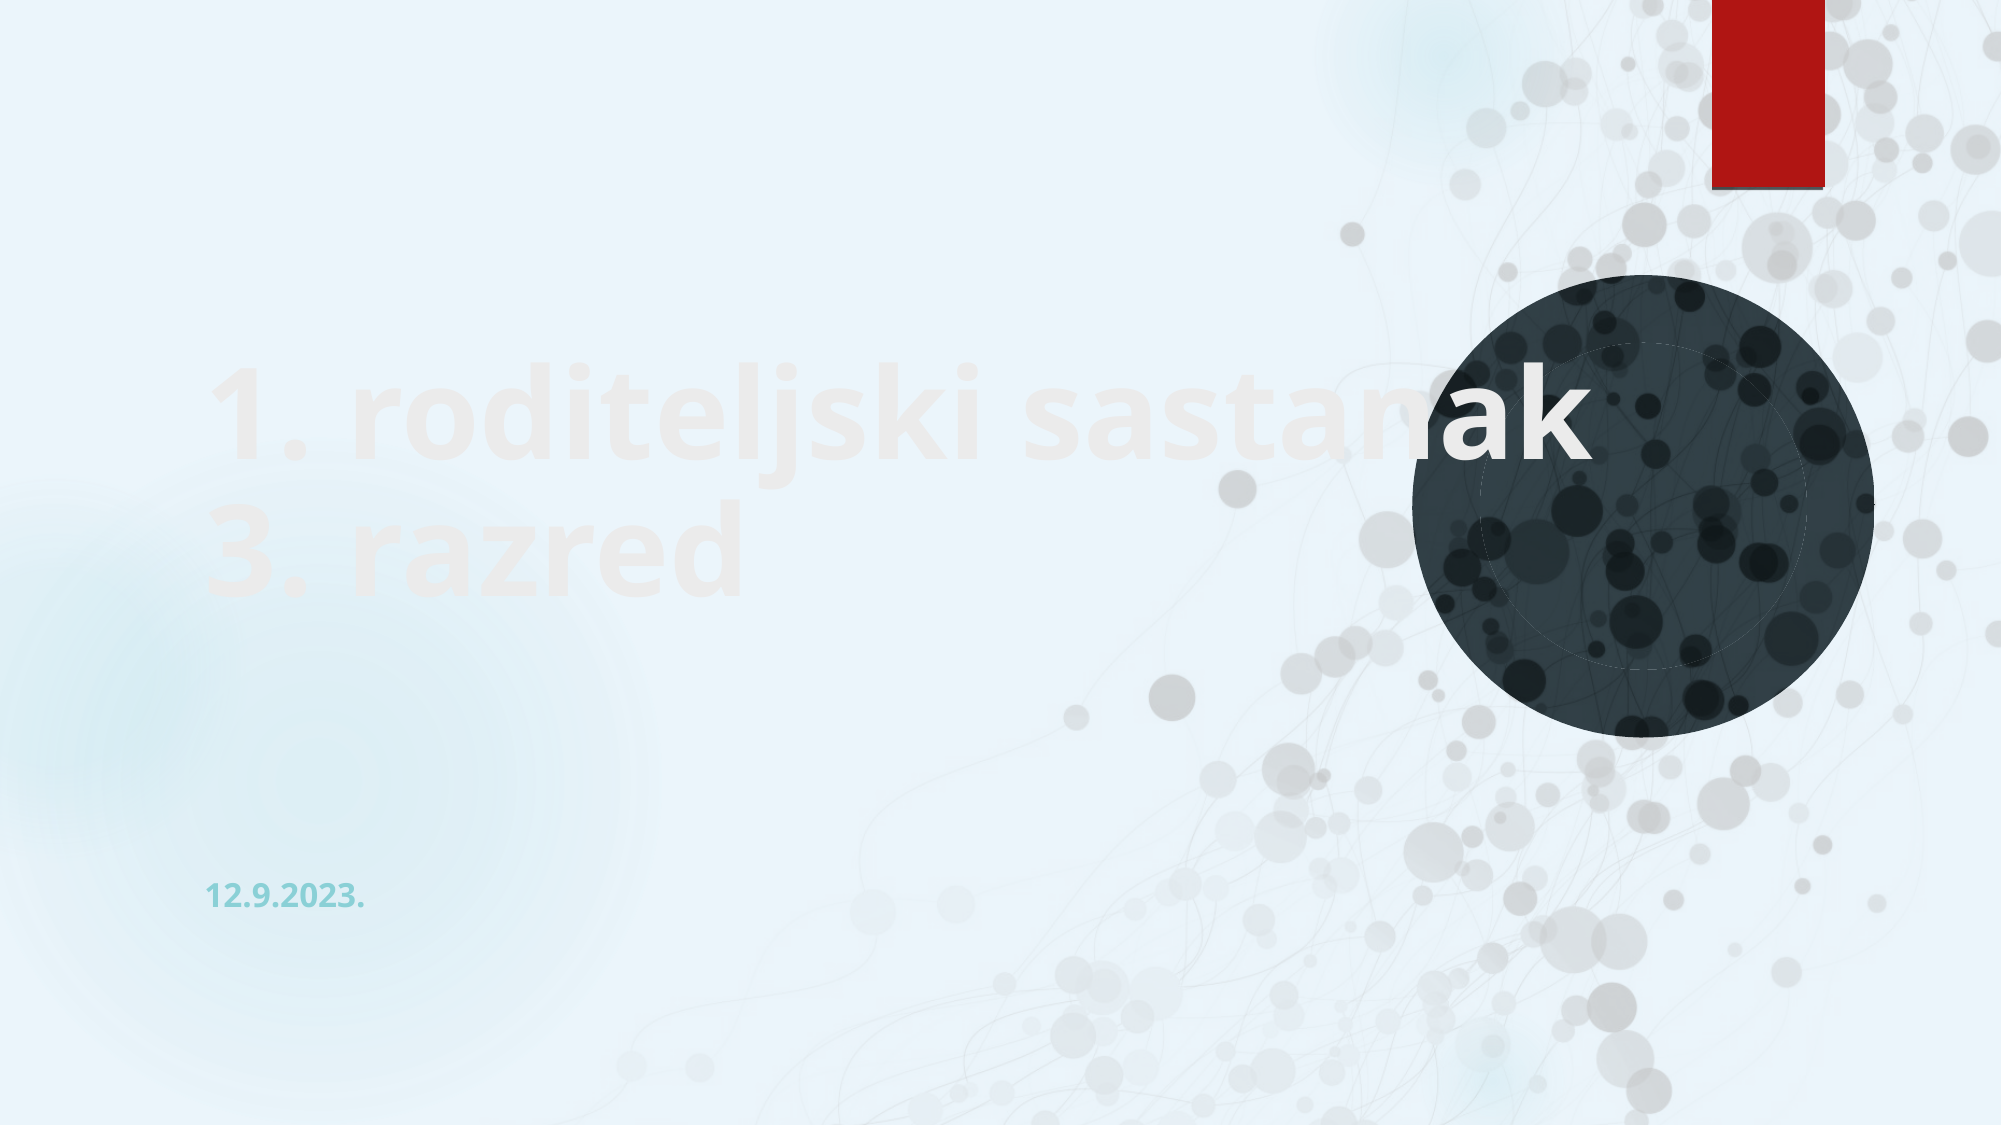

# 1. roditeljski sastanak 3. razred
12.9.2023.